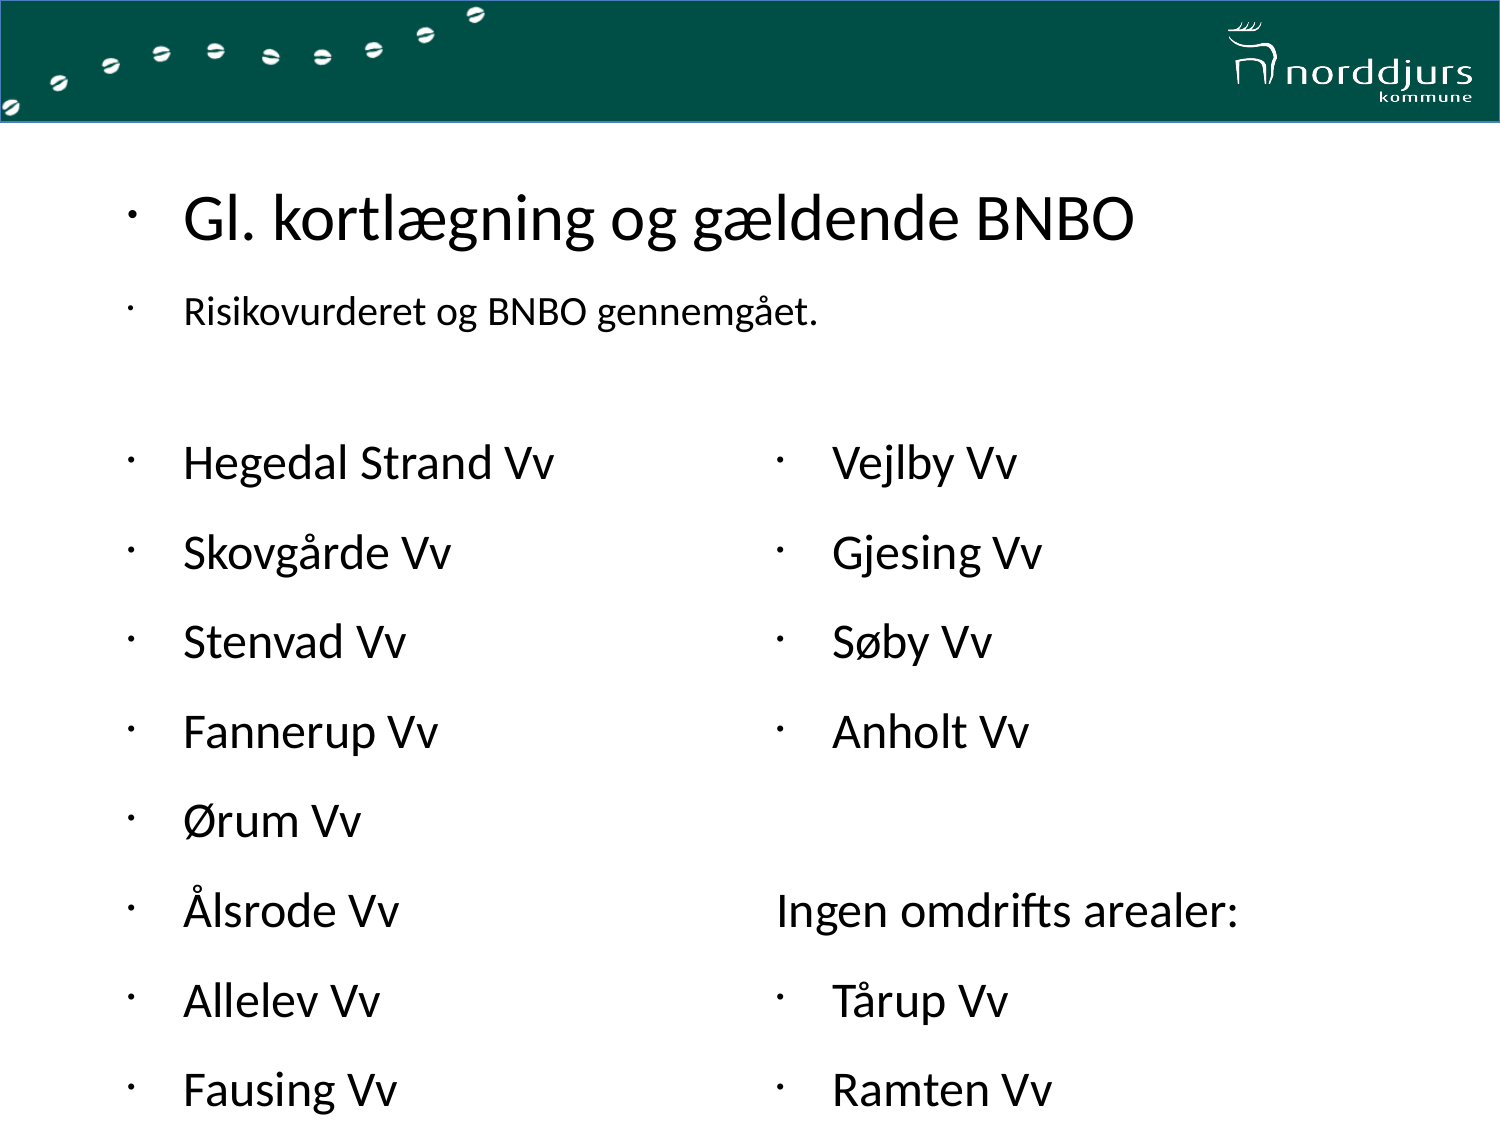

# Gl. kortlægning og gældende BNBO
Risikovurderet og BNBO gennemgået.
Hegedal Strand Vv
Skovgårde Vv
Stenvad Vv
Fannerup Vv
Ørum Vv
Ålsrode Vv
Allelev Vv
Fausing Vv
Glatved Vv
Vejlby Vv
Gjesing Vv
Søby Vv
Anholt Vv
Ingen omdrifts arealer:
Tårup Vv
Ramten Vv
Albøge Vv